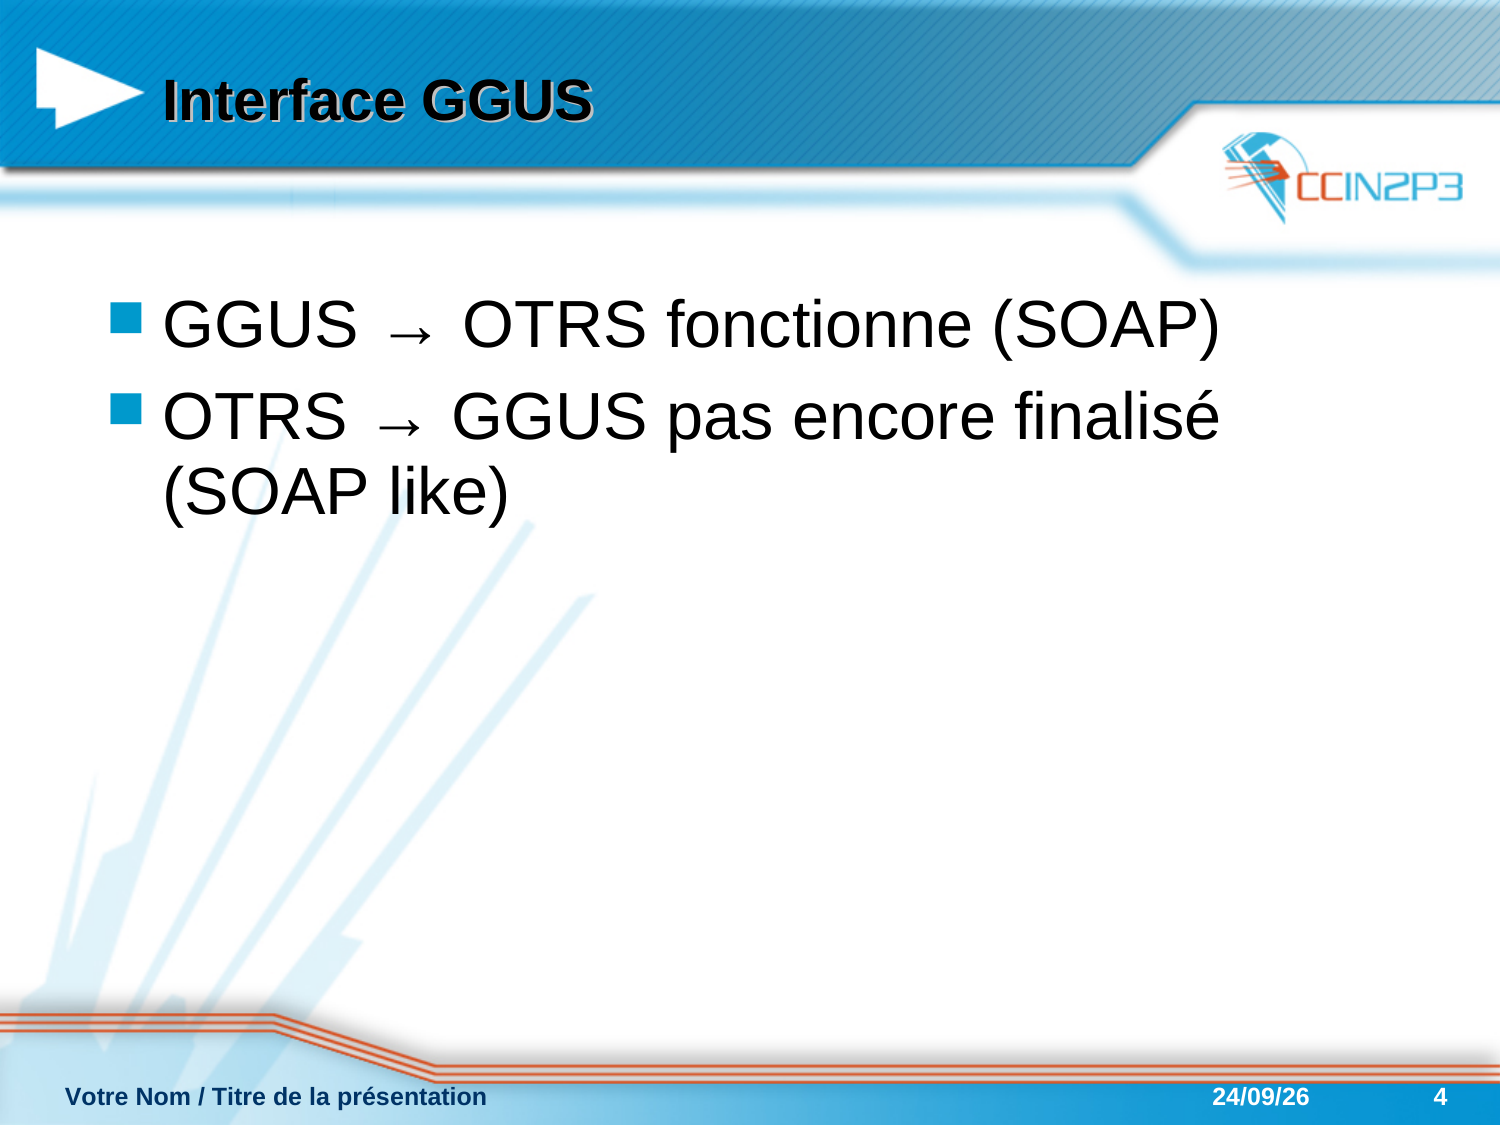

# Interface GGUS
GGUS → OTRS fonctionne (SOAP)
OTRS → GGUS pas encore finalisé (SOAP like)
Votre Nom / Titre de la présentation
4